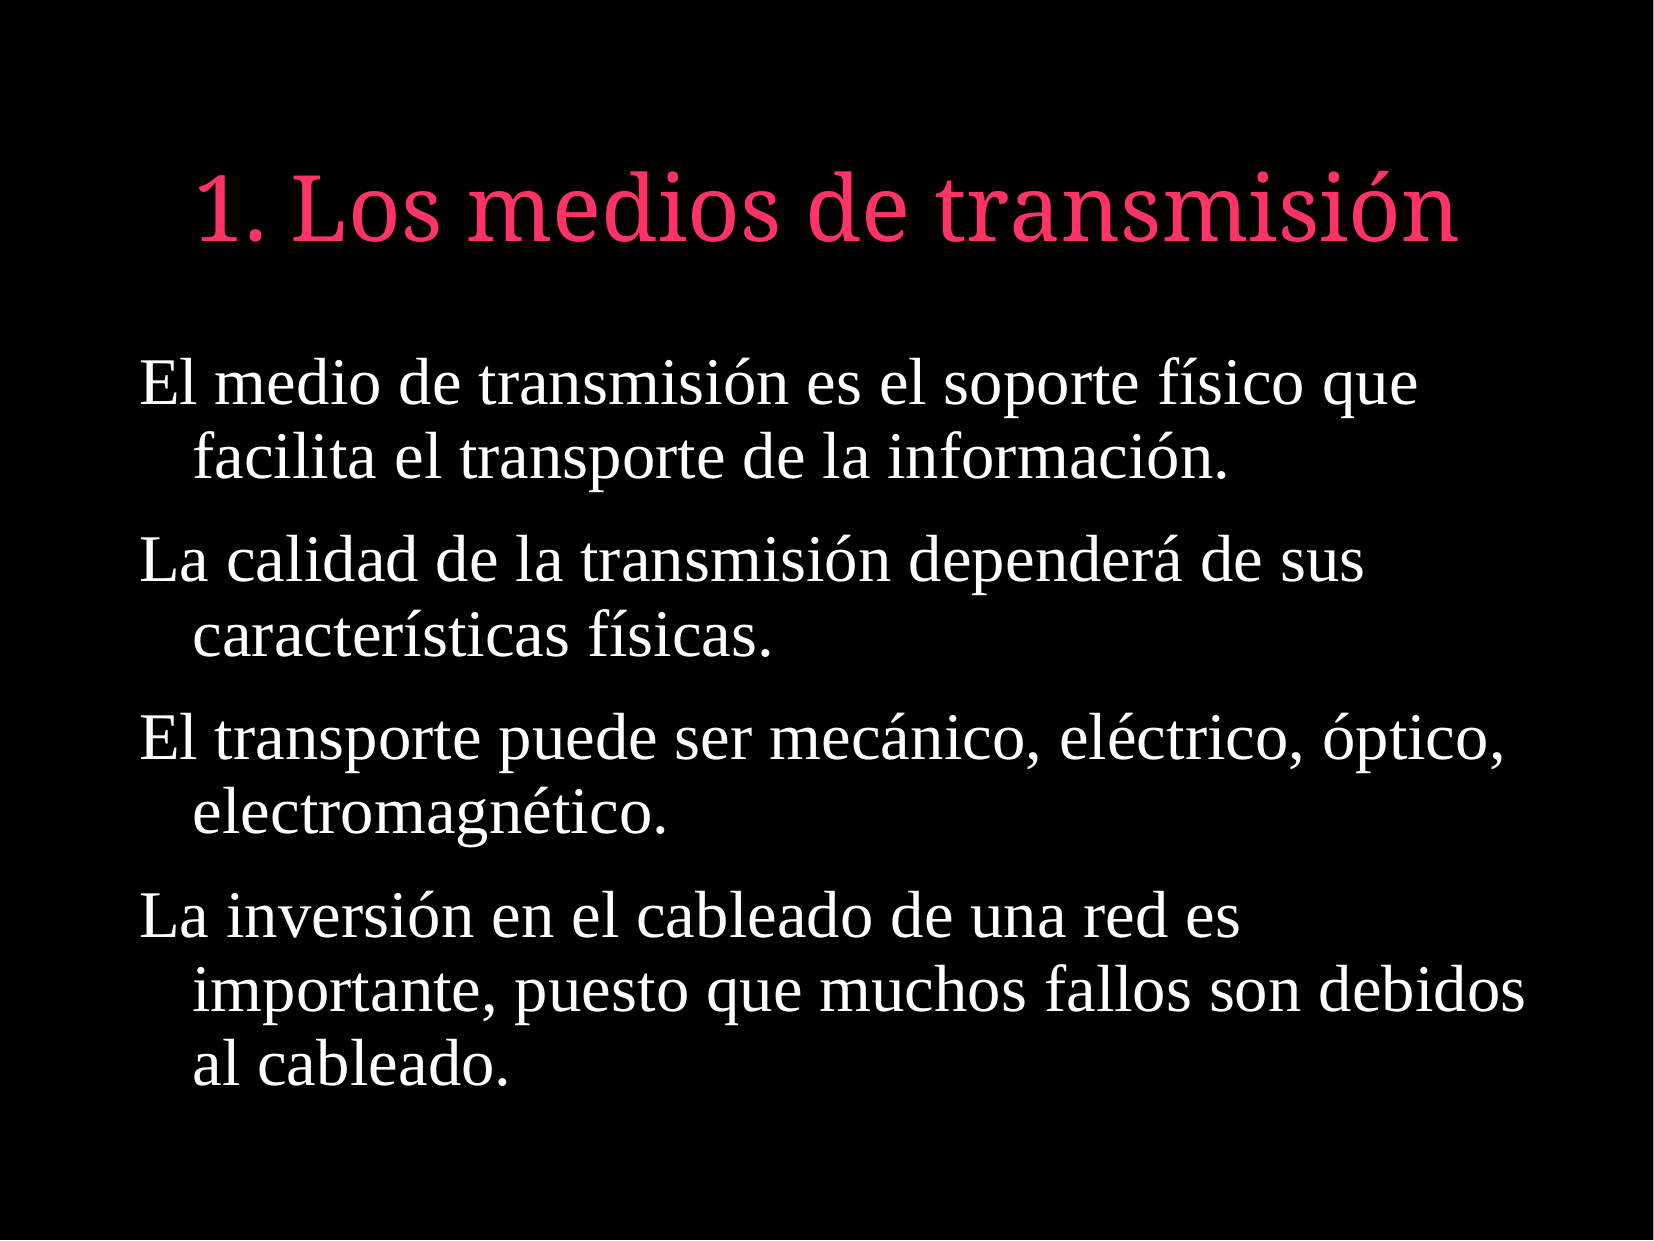

# 1. Los medios de transmisión
El medio de transmisión es el soporte físico que facilita el transporte de la información.
La calidad de la transmisión dependerá de sus características físicas.
El transporte puede ser mecánico, eléctrico, óptico, electromagnético.
La inversión en el cableado de una red es importante, puesto que muchos fallos son debidos al cableado.